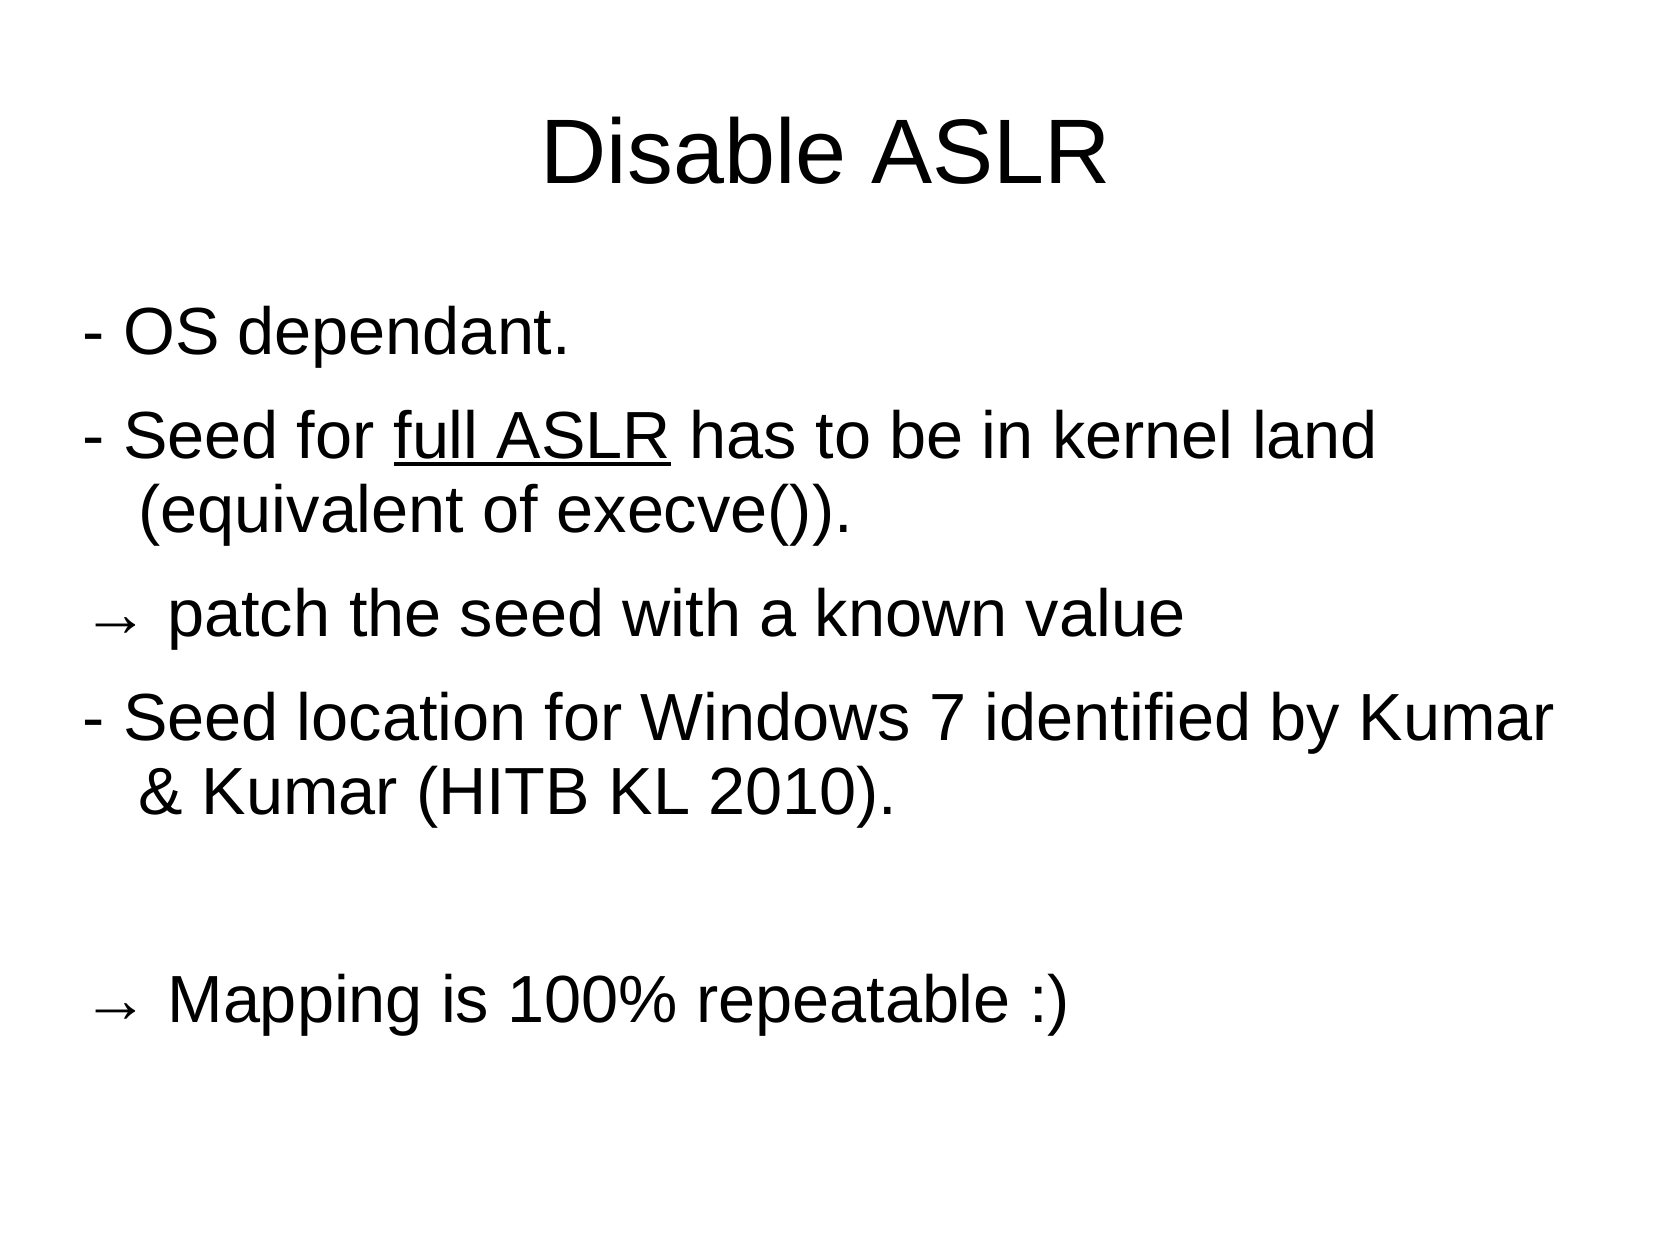

# Disable ASLR
- OS dependant.
- Seed for full ASLR has to be in kernel land (equivalent of execve()).
→ patch the seed with a known value
- Seed location for Windows 7 identified by Kumar & Kumar (HITB KL 2010).
→ Mapping is 100% repeatable :)